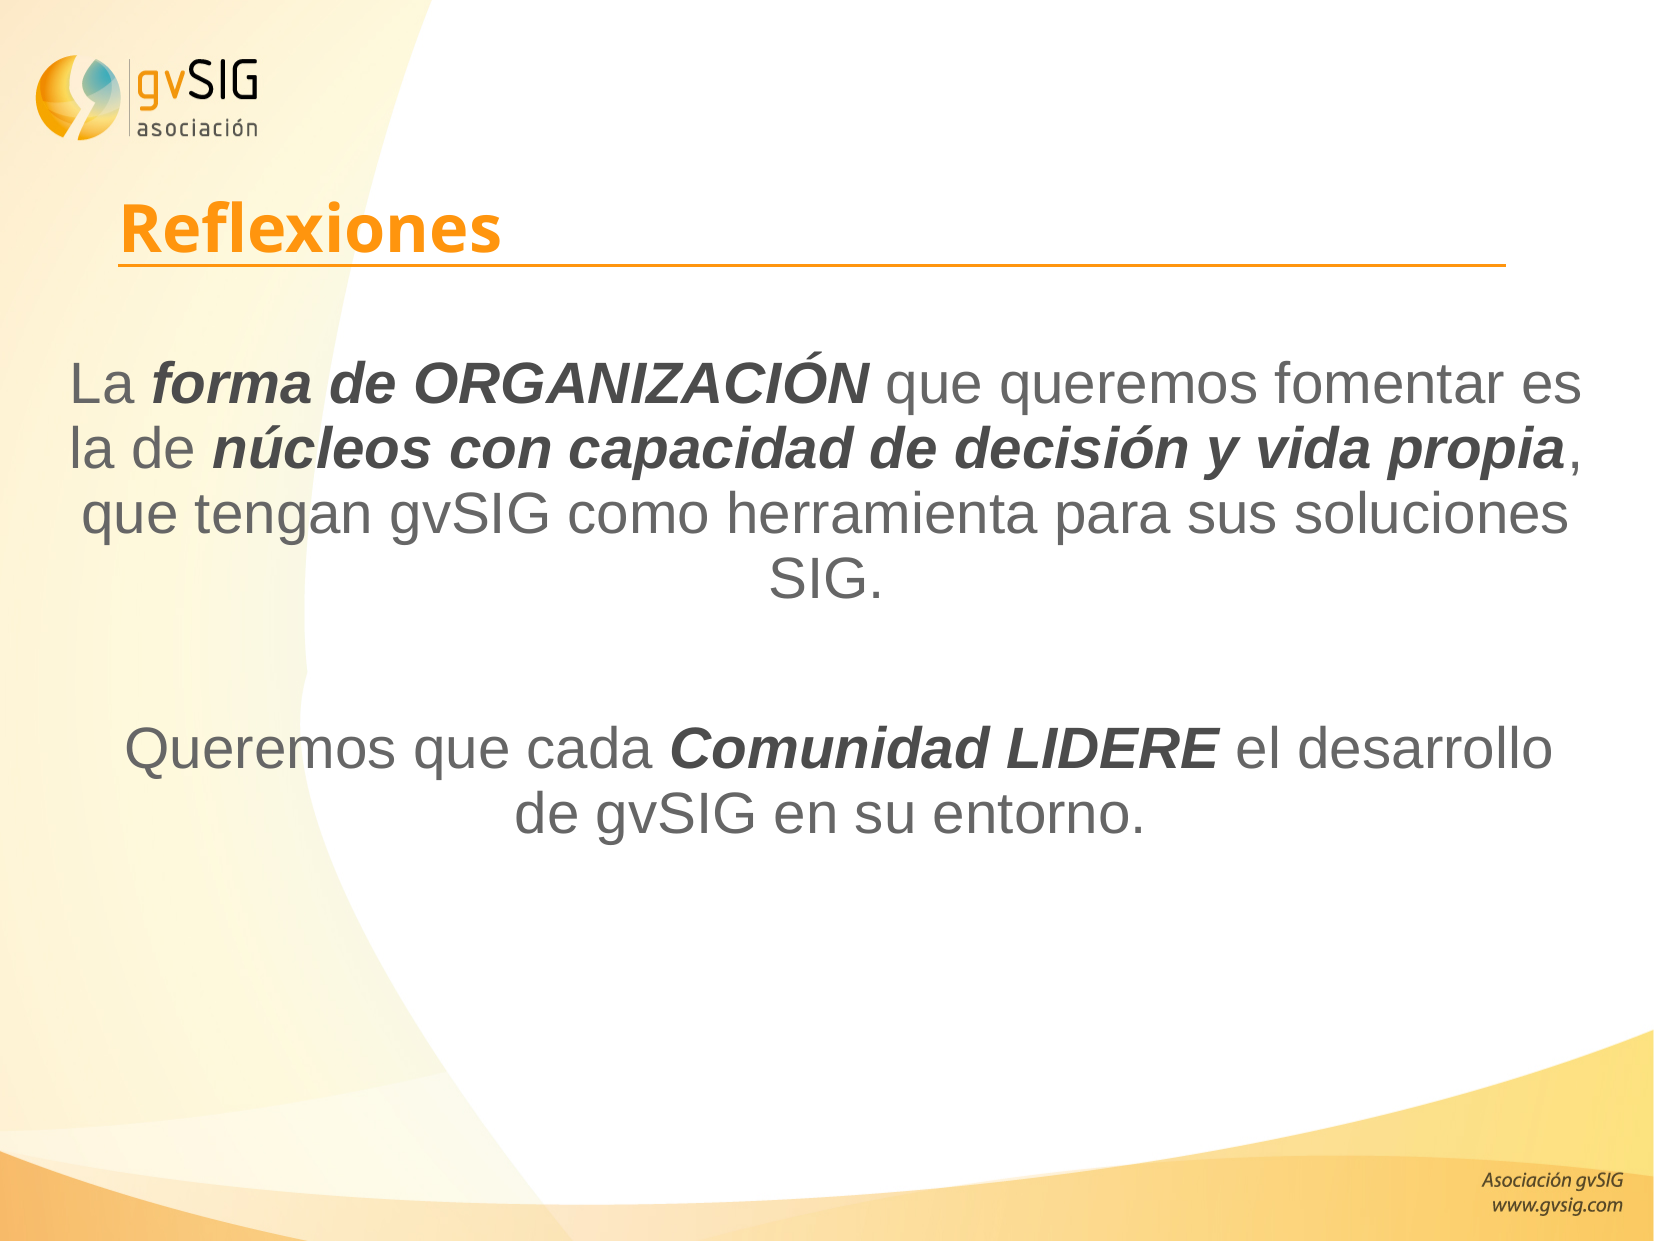

# Reflexiones
La forma de ORGANIZACIÓN que queremos fomentar es la de núcleos con capacidad de decisión y vida propia, que tengan gvSIG como herramienta para sus soluciones SIG.
Queremos que cada Comunidad LIDERE el desarrollo de gvSIG en su entorno.